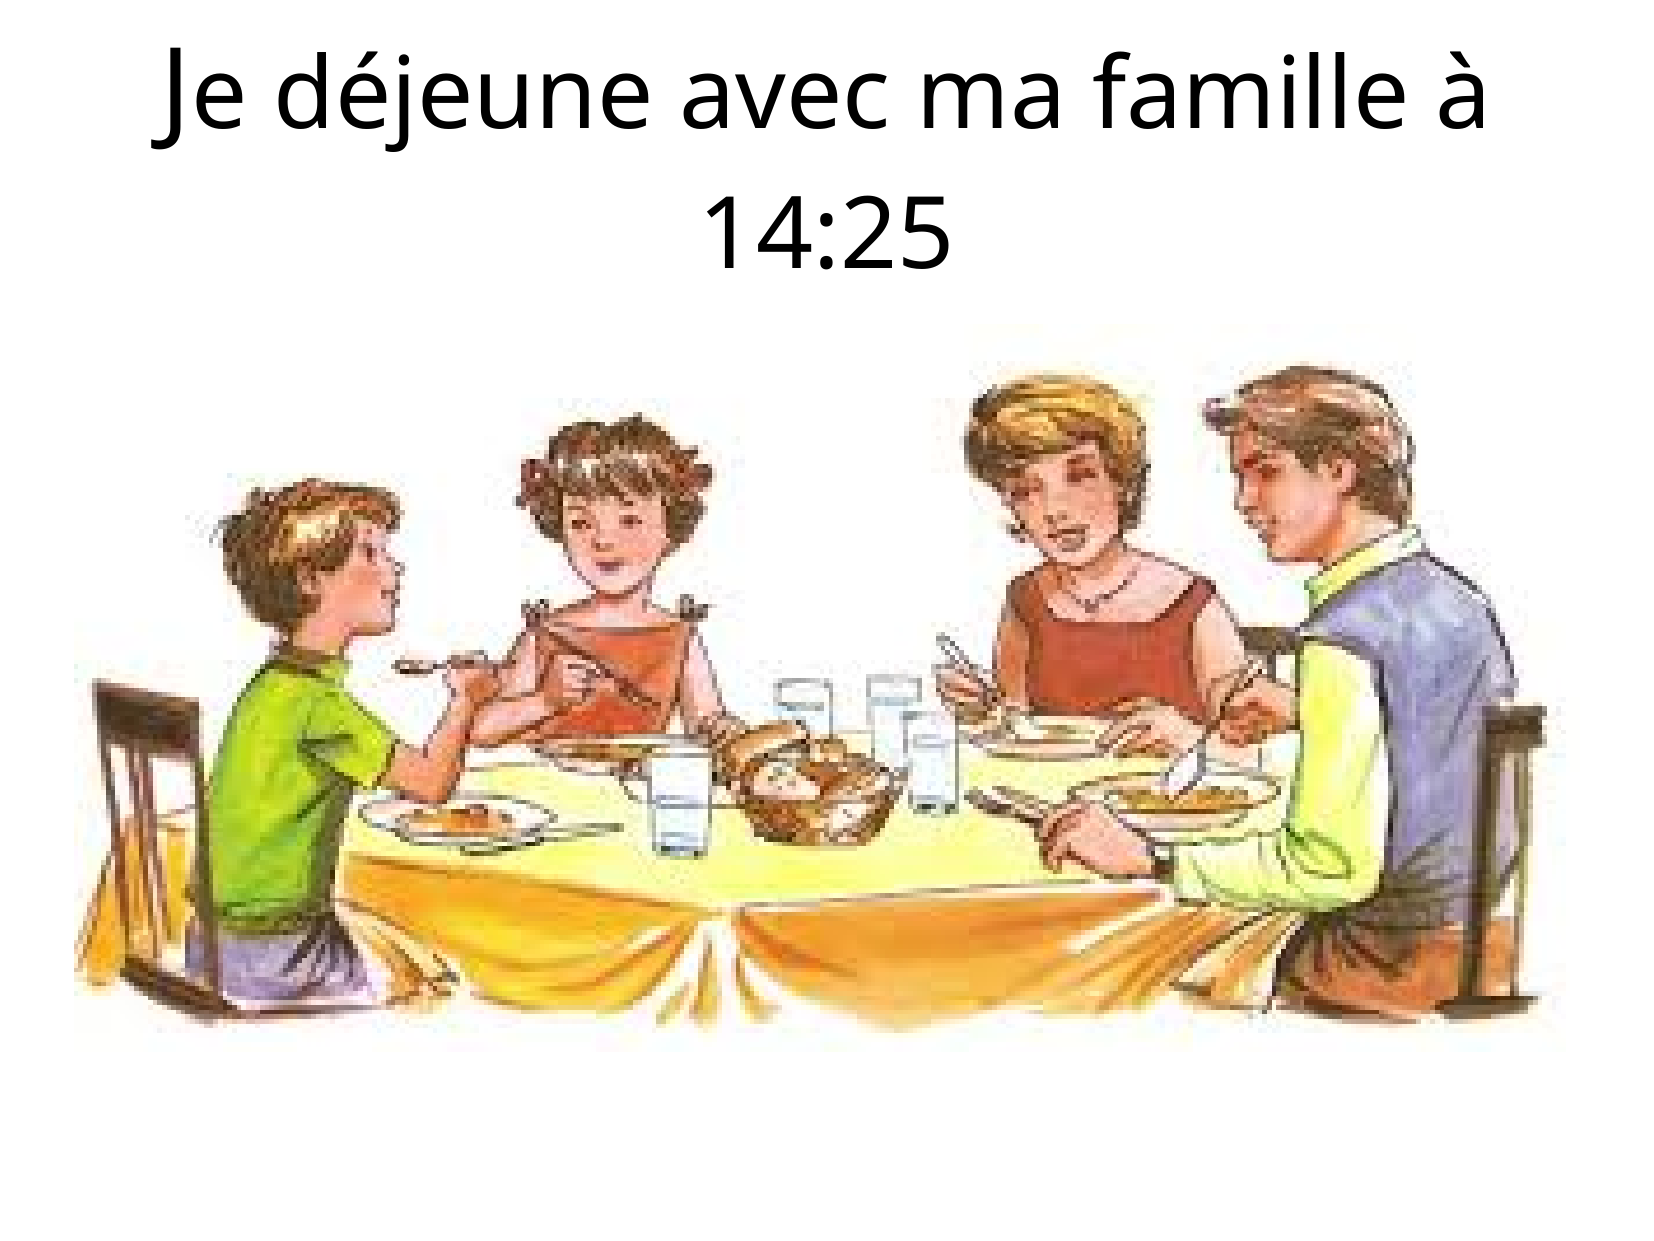

# Je déjeune avec ma famille à 14:25